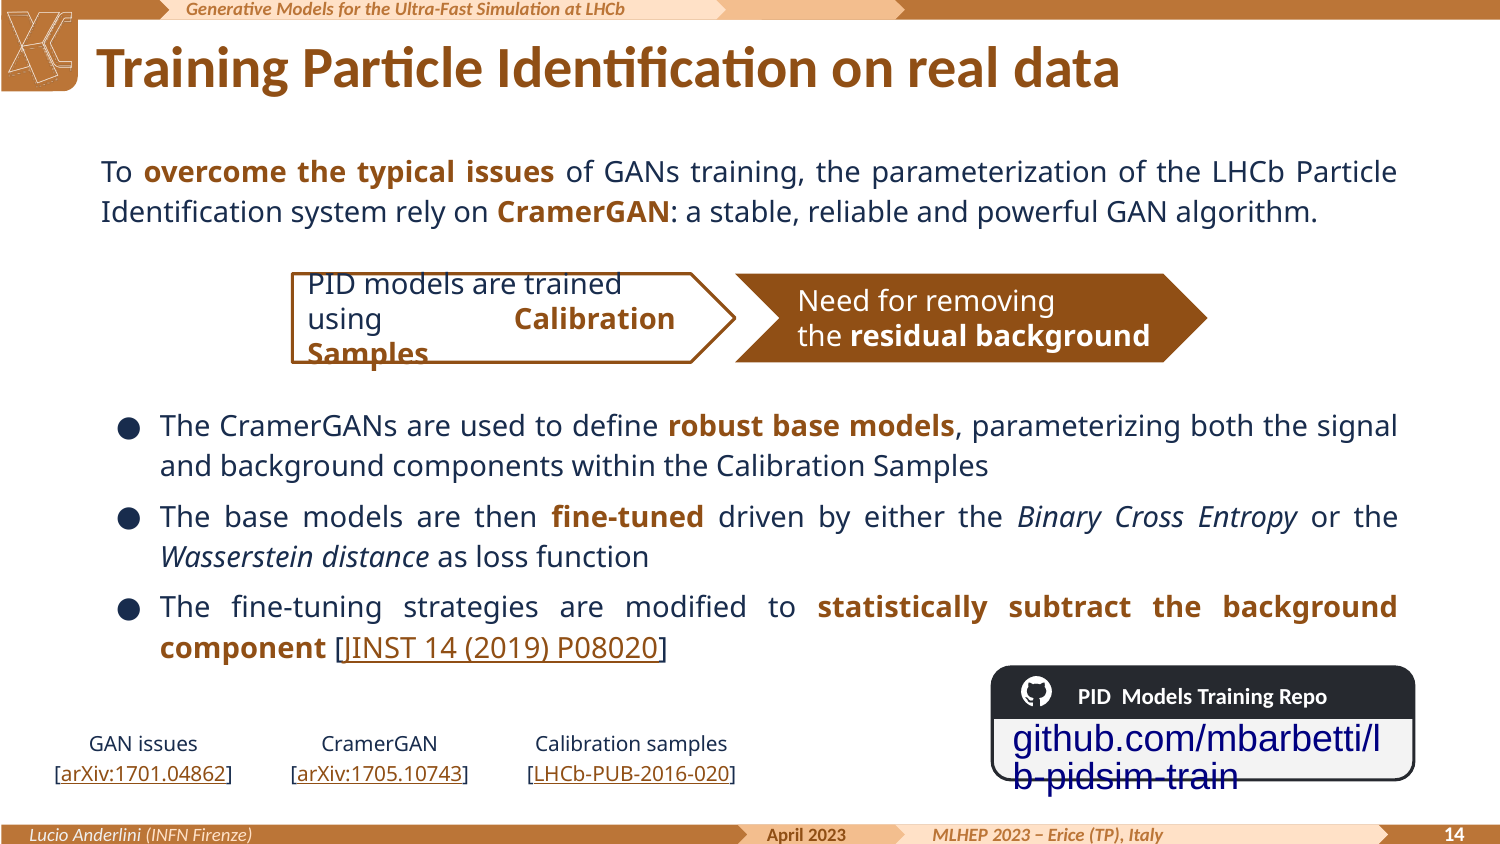

# Training Particle Identification on real data
To overcome the typical issues of GANs training, the parameterization of the LHCb Particle Identification system rely on CramerGAN: a stable, reliable and powerful GAN algorithm.
Need for removing
the residual background
PID models are trained
using Calibration Samples
The CramerGANs are used to define robust base models, parameterizing both the signal and background components within the Calibration Samples
The base models are then fine-tuned driven by either the Binary Cross Entropy or the Wasserstein distance as loss function
The fine-tuning strategies are modified to statistically subtract the background component [JINST 14 (2019) P08020]
github.com/mbarbetti/lb-pidsim-train
PID Models Training Repo
GAN issues
[arXiv:1701.04862]
CramerGAN
[arXiv:1705.10743]
Calibration samples
[LHCb-PUB-2016-020]